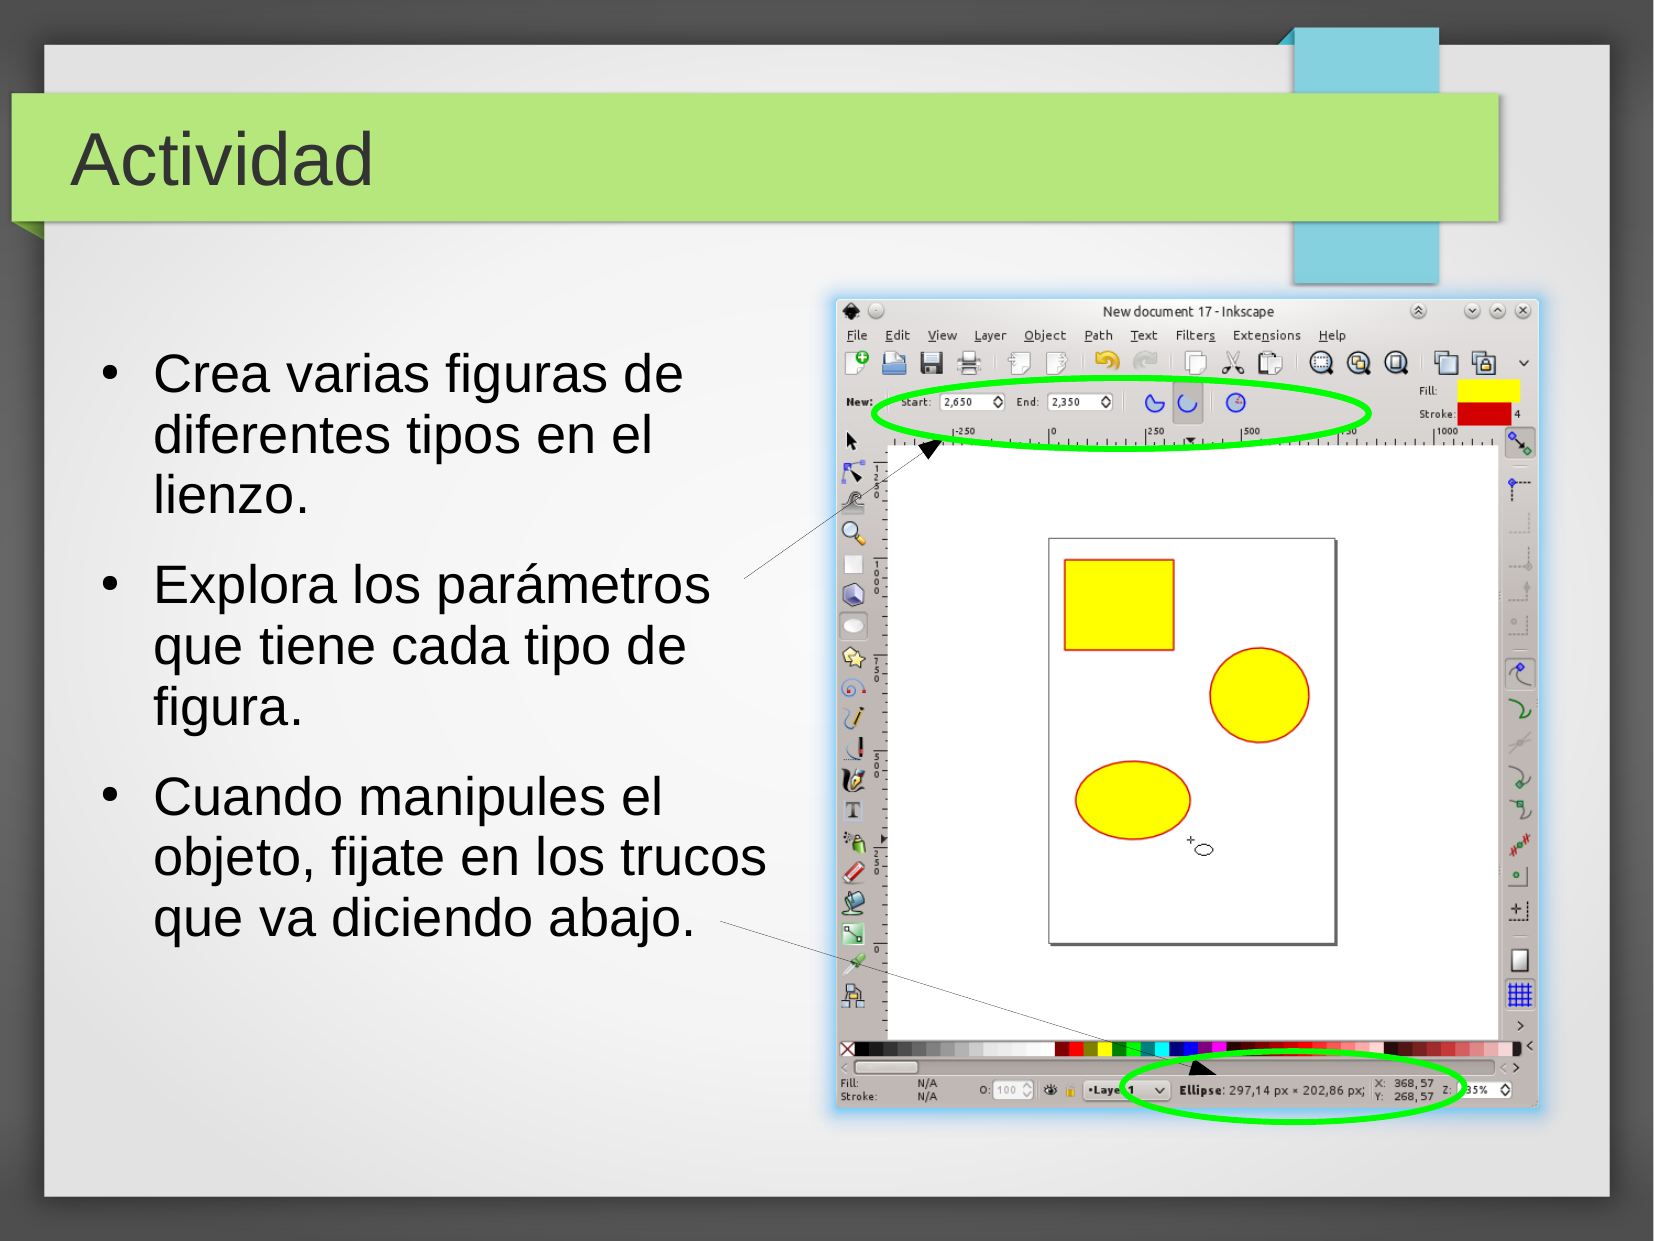

# Actividad
Crea varias figuras de diferentes tipos en el lienzo.
Explora los parámetros que tiene cada tipo de figura.
Cuando manipules el objeto, fijate en los trucos que va diciendo abajo.